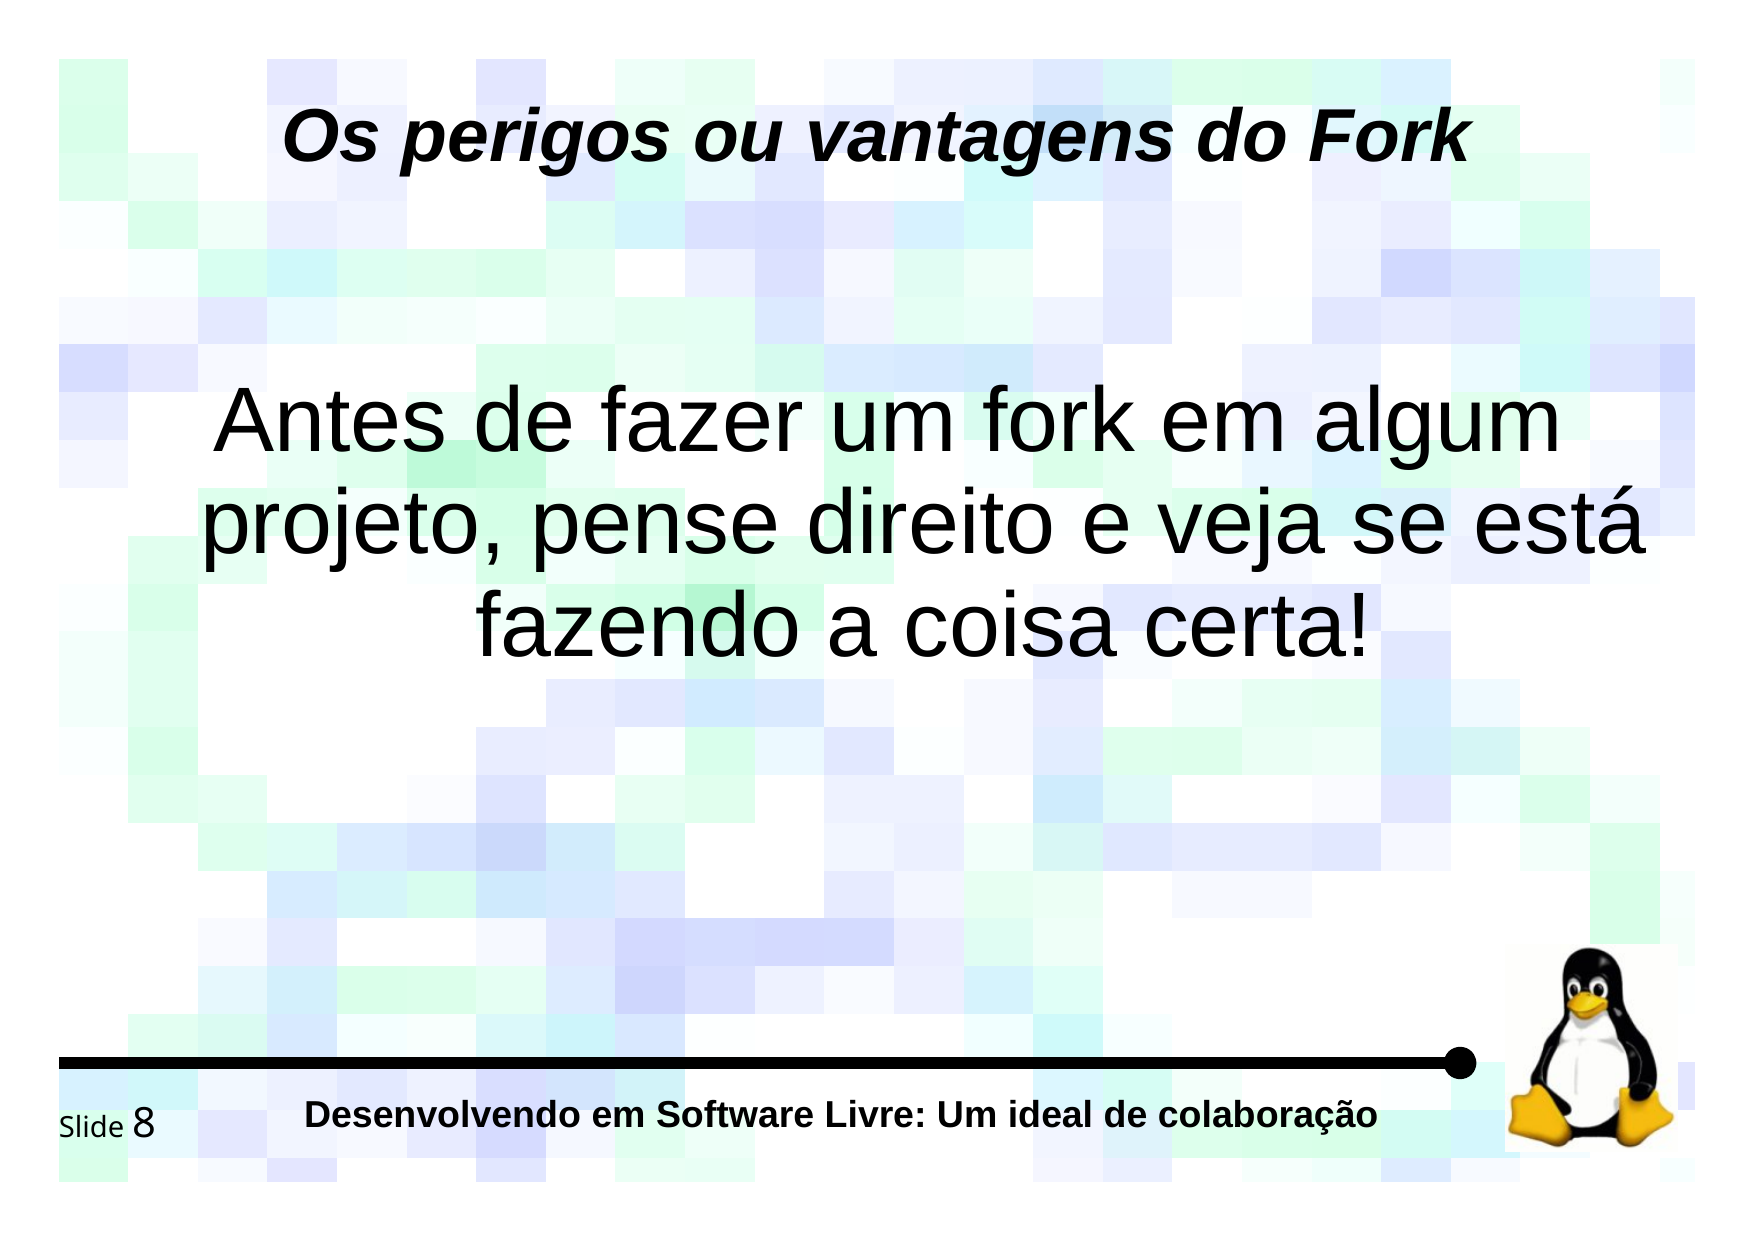

# Os perigos ou vantagens do Fork
Antes de fazer um fork em algum projeto, pense direito e veja se está fazendo a coisa certa!